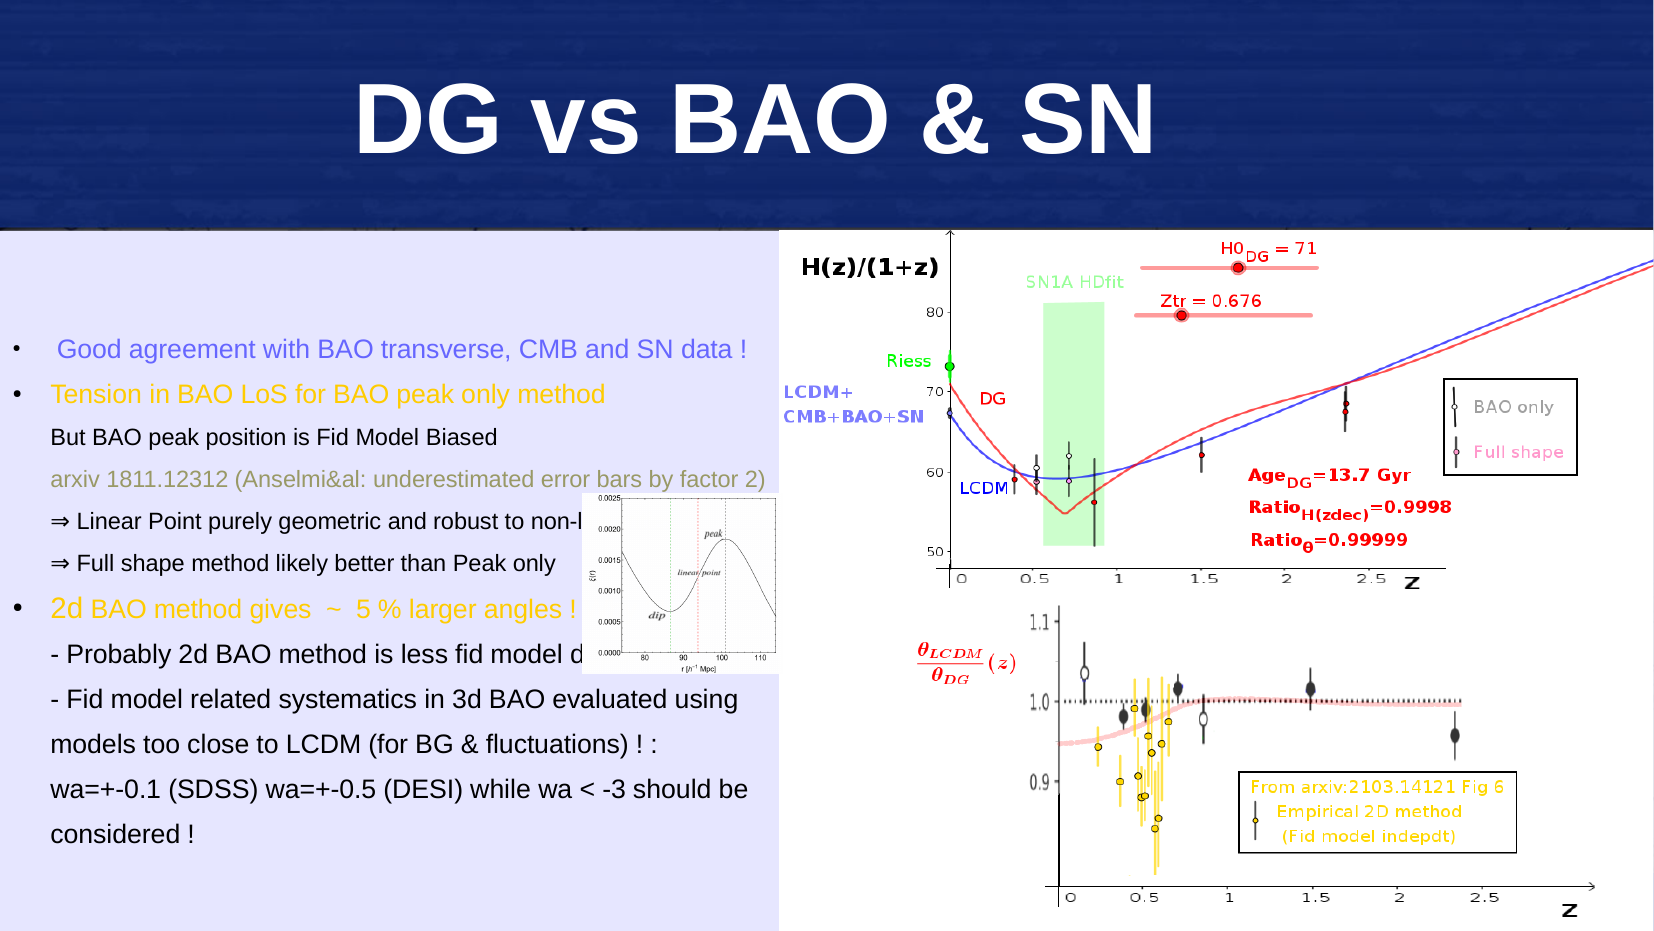

# DG vs BAO & SN
 Good agreement with BAO transverse, CMB and SN data !
Tension in BAO LoS for BAO peak only method
But BAO peak position is Fid Model Biased
arxiv 1811.12312 (Anselmi&al: underestimated error bars by factor 2)
⇒ Linear Point purely geometric and robust to non-linearities
⇒ Full shape method likely better than Peak only
2d BAO method gives ~ 5 % larger angles ! Why ?!
- Probably 2d BAO method is less fid model dependent
- Fid model related systematics in 3d BAO evaluated using
models too close to LCDM (for BG & fluctuations) ! :
wa=+-0.1 (SDSS) wa=+-0.5 (DESI) while wa < -3 should be
considered !